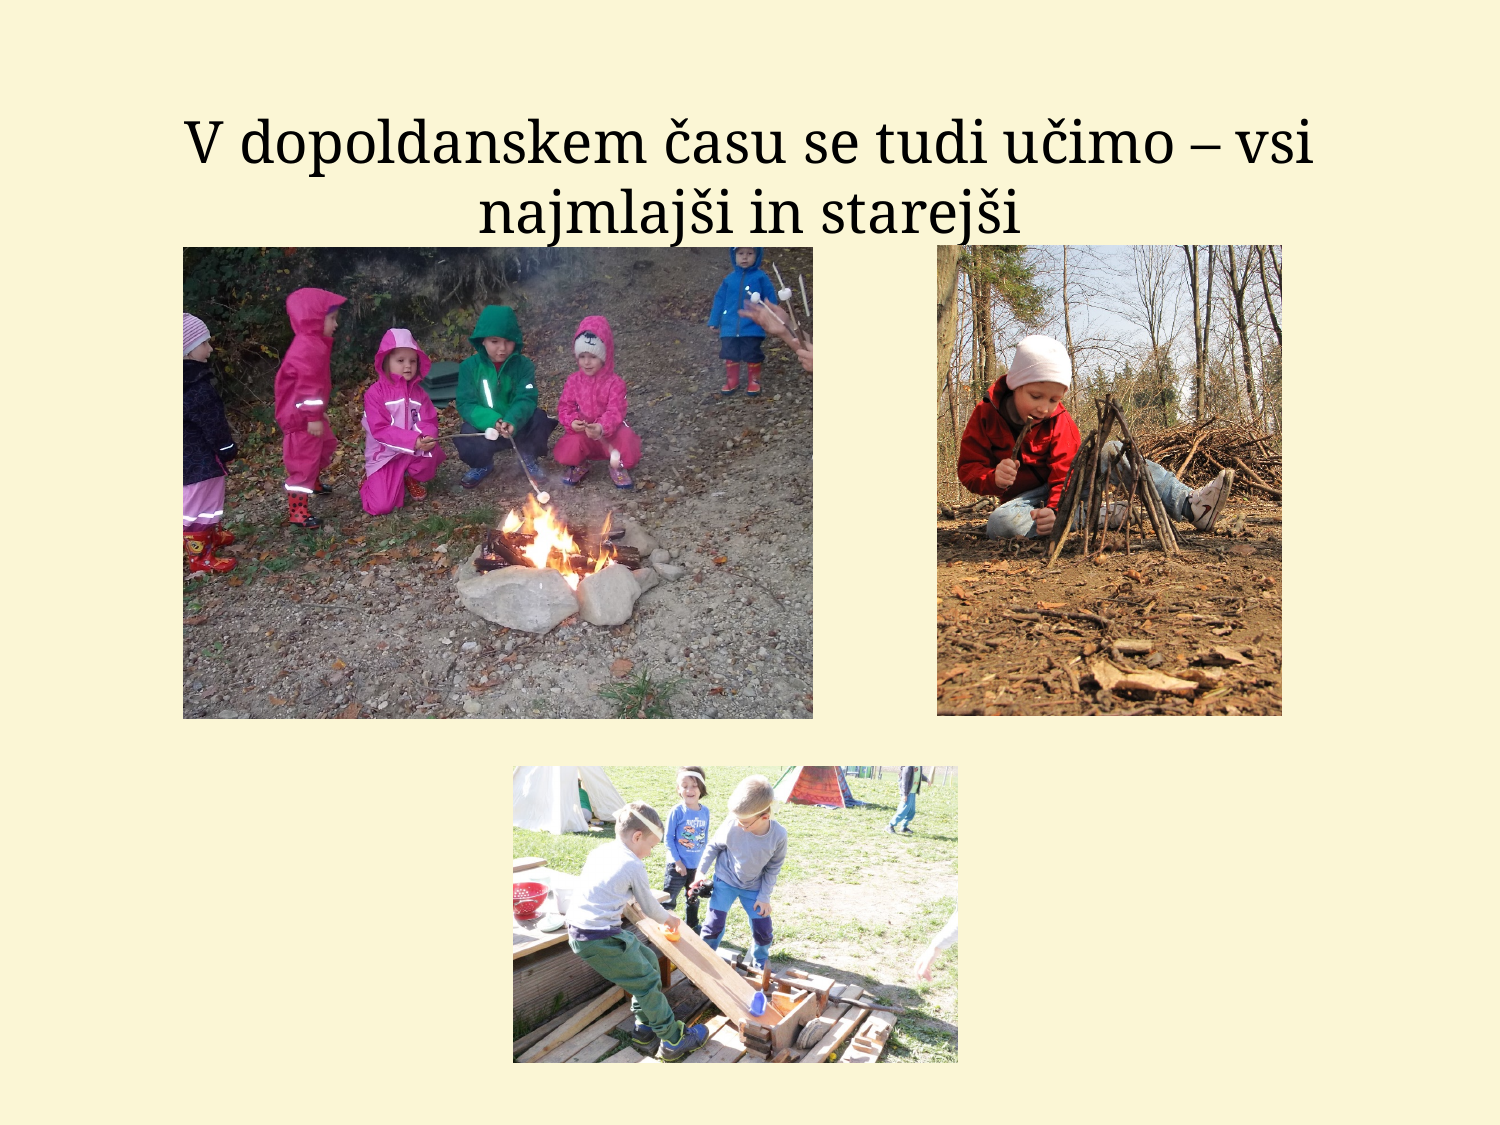

# V dopoldanskem času se tudi učimo – vsi najmlajši in starejši